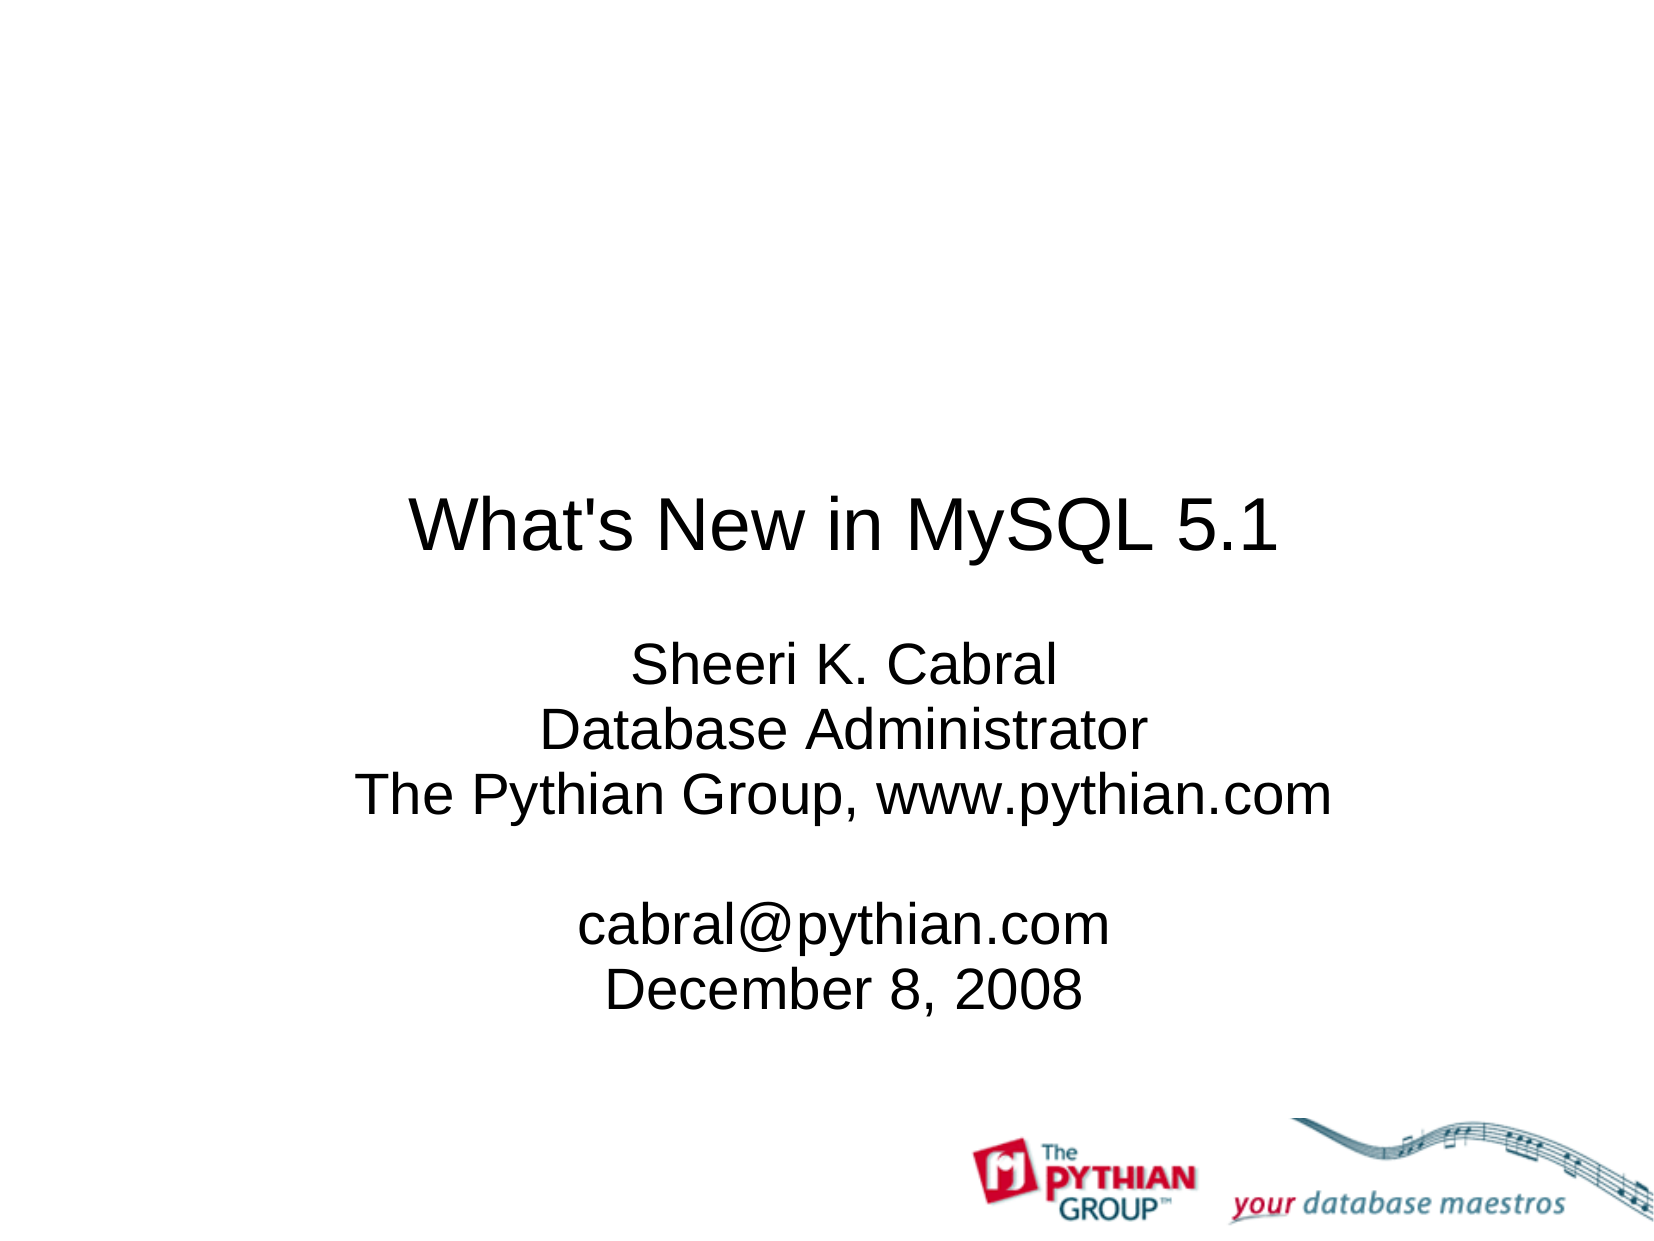

# What's New in MySQL 5.1
Sheeri K. Cabral
Database Administrator
The Pythian Group, www.pythian.com
cabral@pythian.com
December 8, 2008